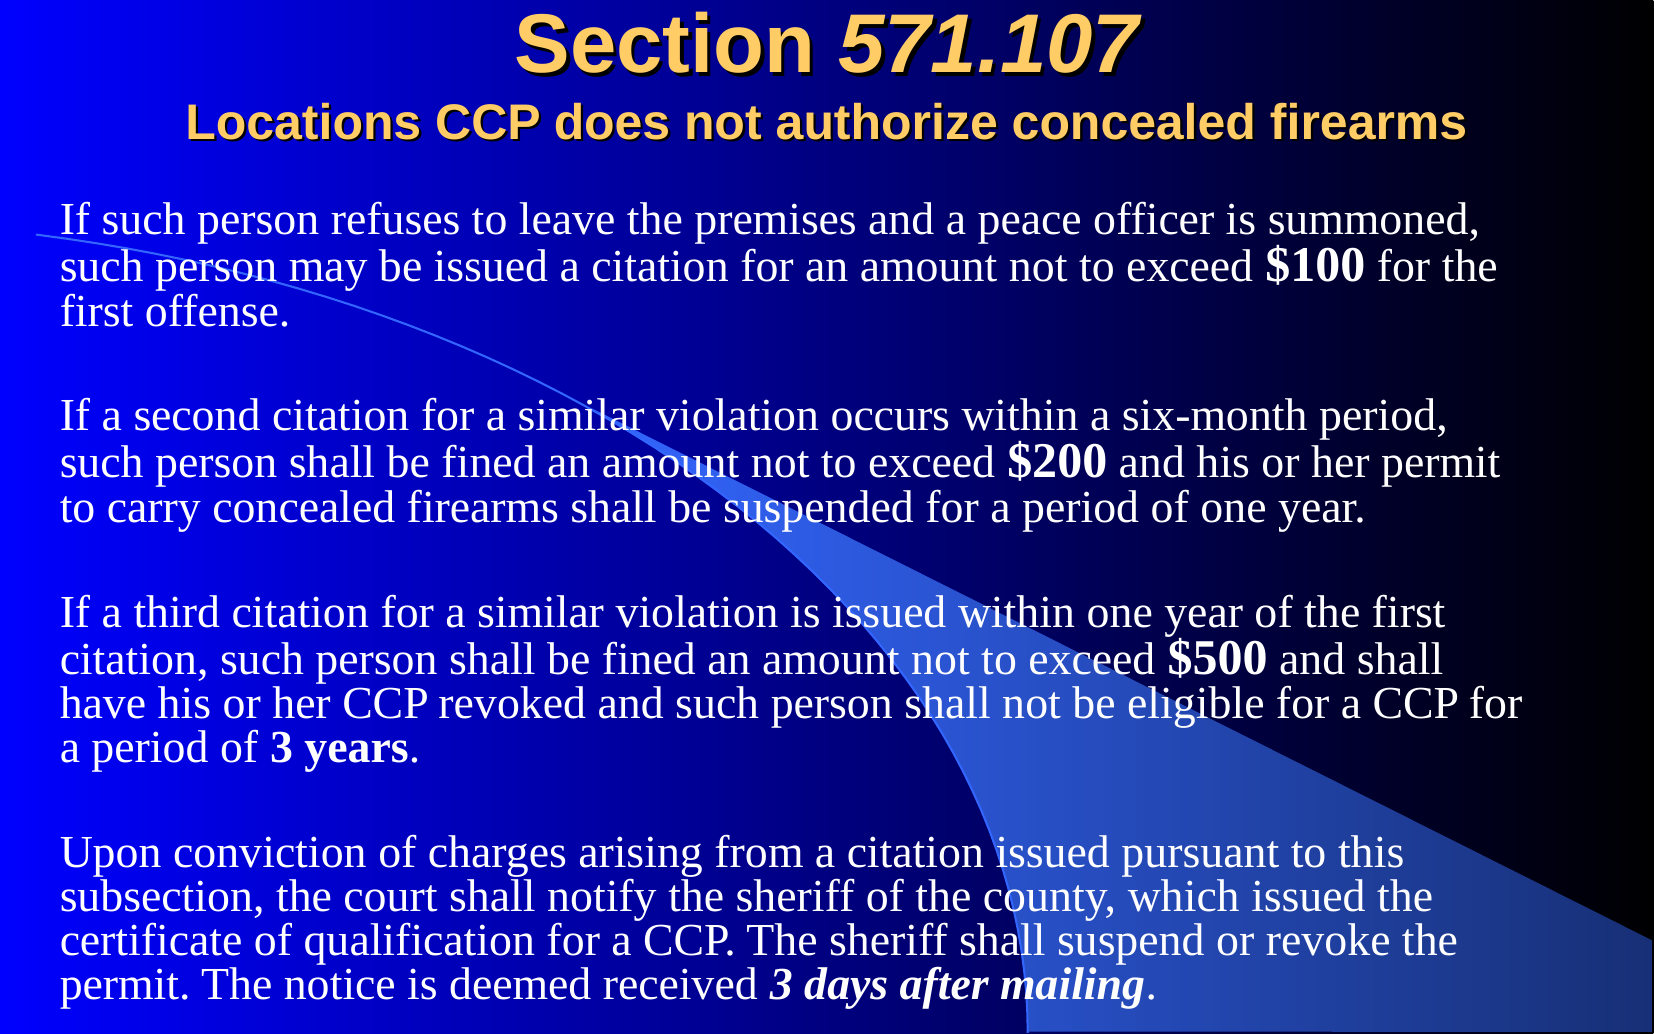

# Section 571.107 Locations CCP does not authorize concealed firearms
If such person refuses to leave the premises and a peace officer is summoned, such person may be issued a citation for an amount not to exceed $100 for the first offense.
If a second citation for a similar violation occurs within a six-month period, such person shall be fined an amount not to exceed $200 and his or her permit to carry concealed firearms shall be suspended for a period of one year.
If a third citation for a similar violation is issued within one year of the first citation, such person shall be fined an amount not to exceed $500 and shall have his or her CCP revoked and such person shall not be eligible for a CCP for a period of 3 years.
Upon conviction of charges arising from a citation issued pursuant to this subsection, the court shall notify the sheriff of the county, which issued the certificate of qualification for a CCP. The sheriff shall suspend or revoke the permit. The notice is deemed received 3 days after mailing.